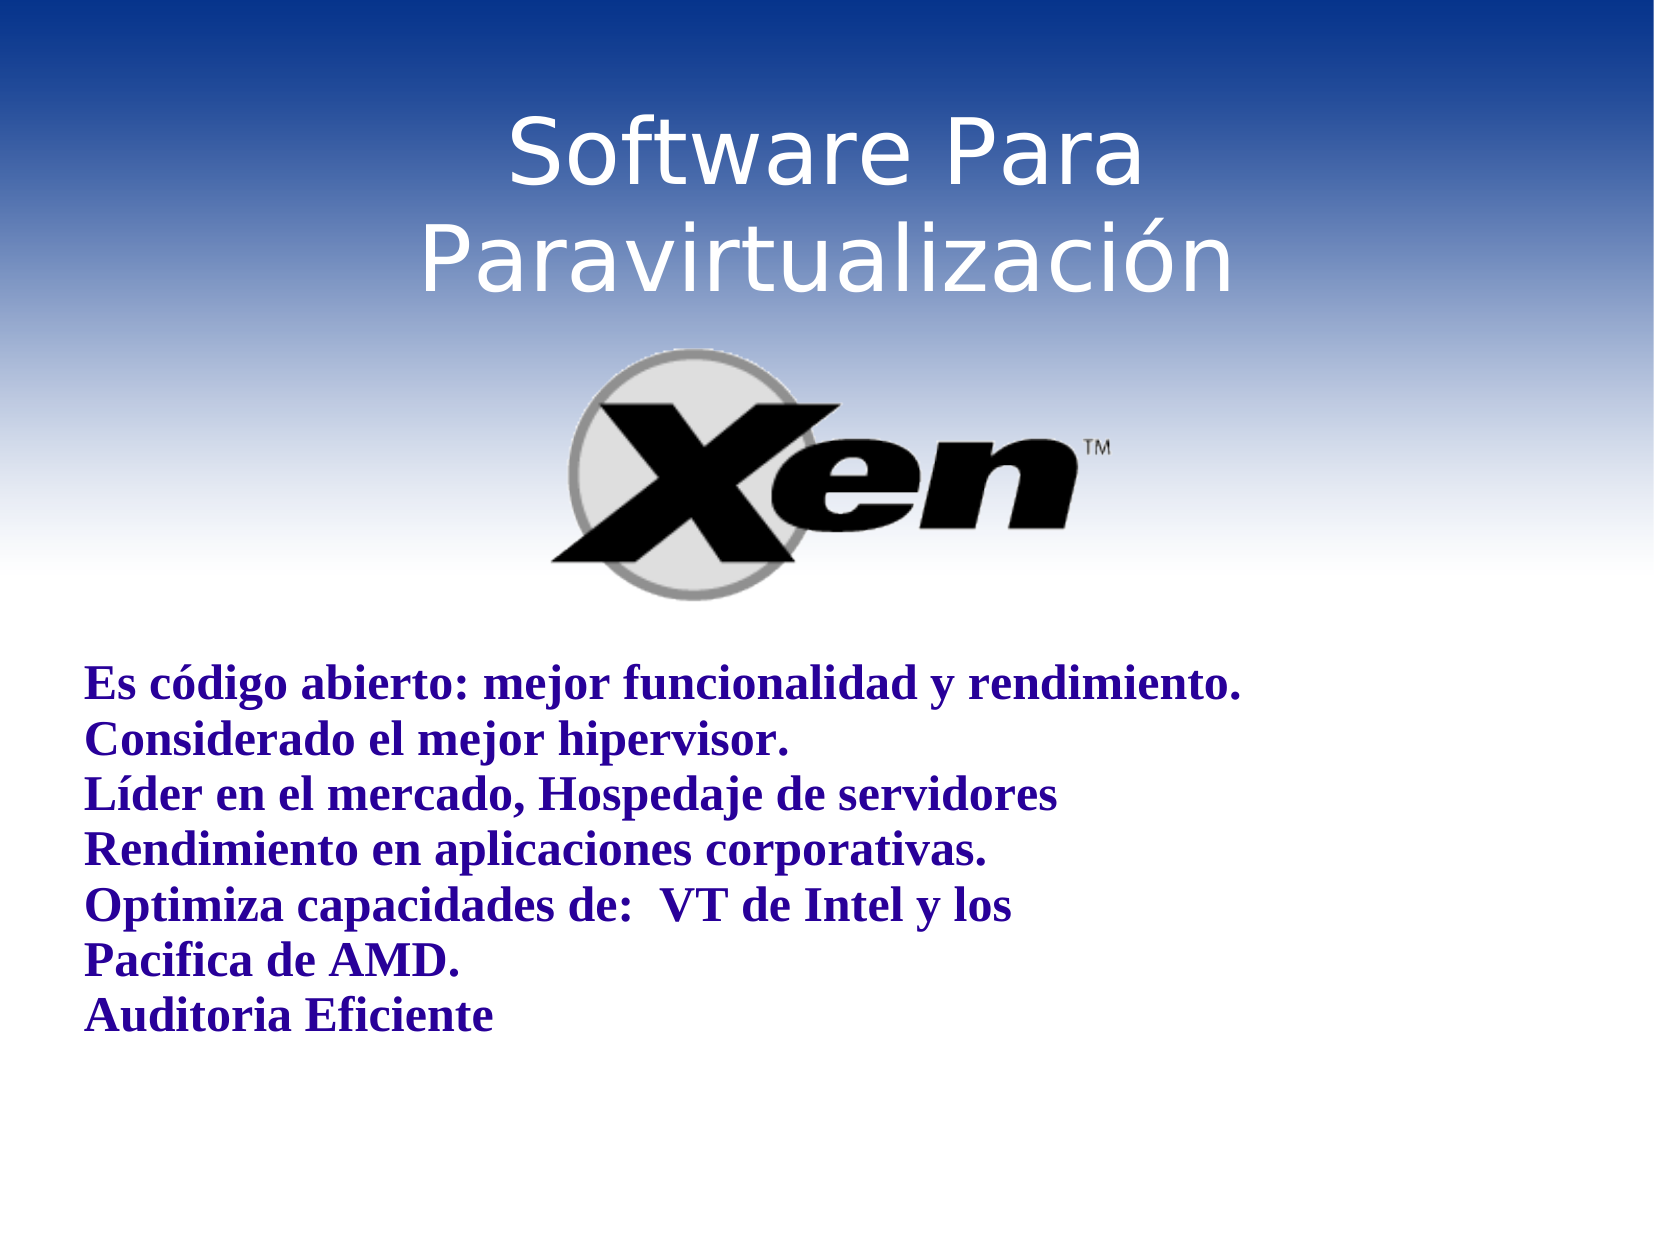

# Software Para Paravirtualización
 Es código abierto: mejor funcionalidad y rendimiento.
 Considerado el mejor hipervisor.
 Líder en el mercado, Hospedaje de servidores
 Rendimiento en aplicaciones corporativas.
 Optimiza capacidades de: VT de Intel y los
 Pacifica de AMD.
 Auditoria Eficiente